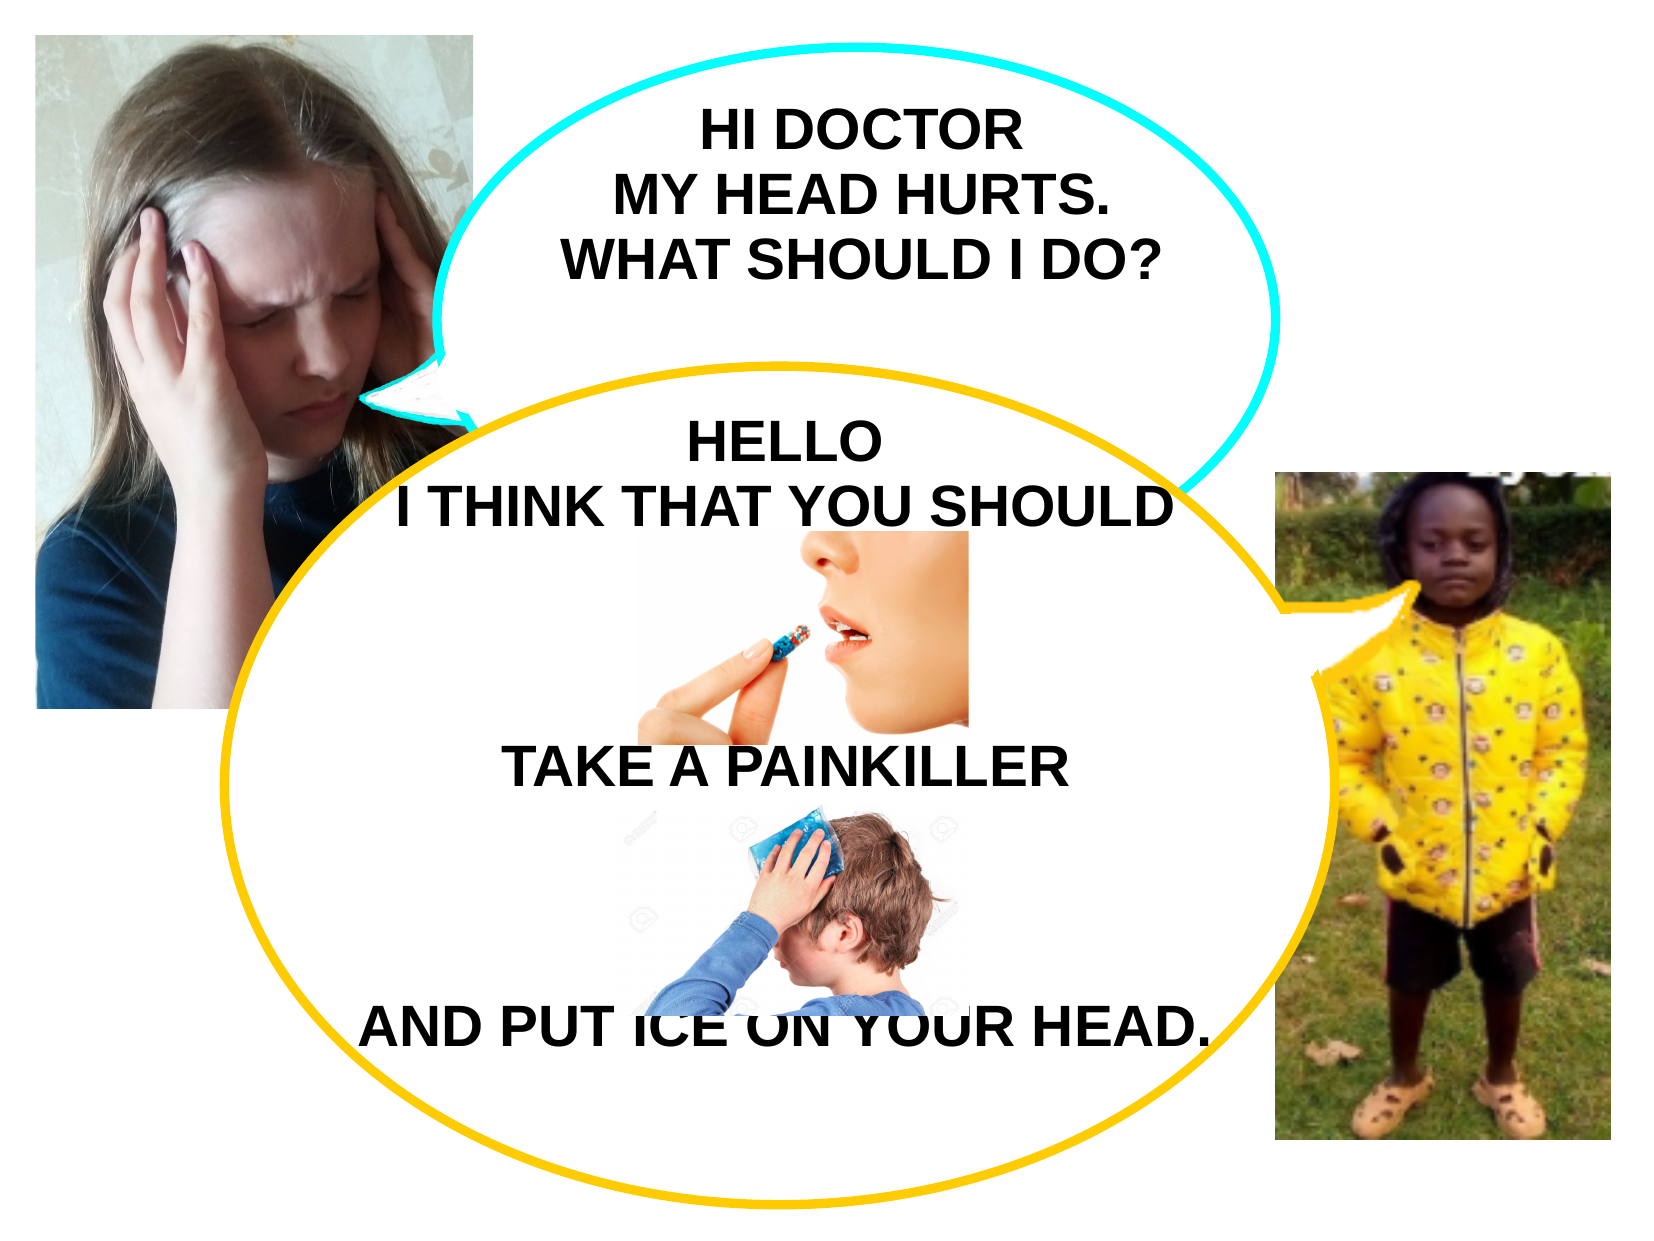

#
HI DOCTOR
MY HEAD HURTS.
WHAT SHOULD I DO?
HELLO
I THINK THAT YOU SHOULD
TAKE A PAINKILLER
AND PUT ICE ON YOUR HEAD.